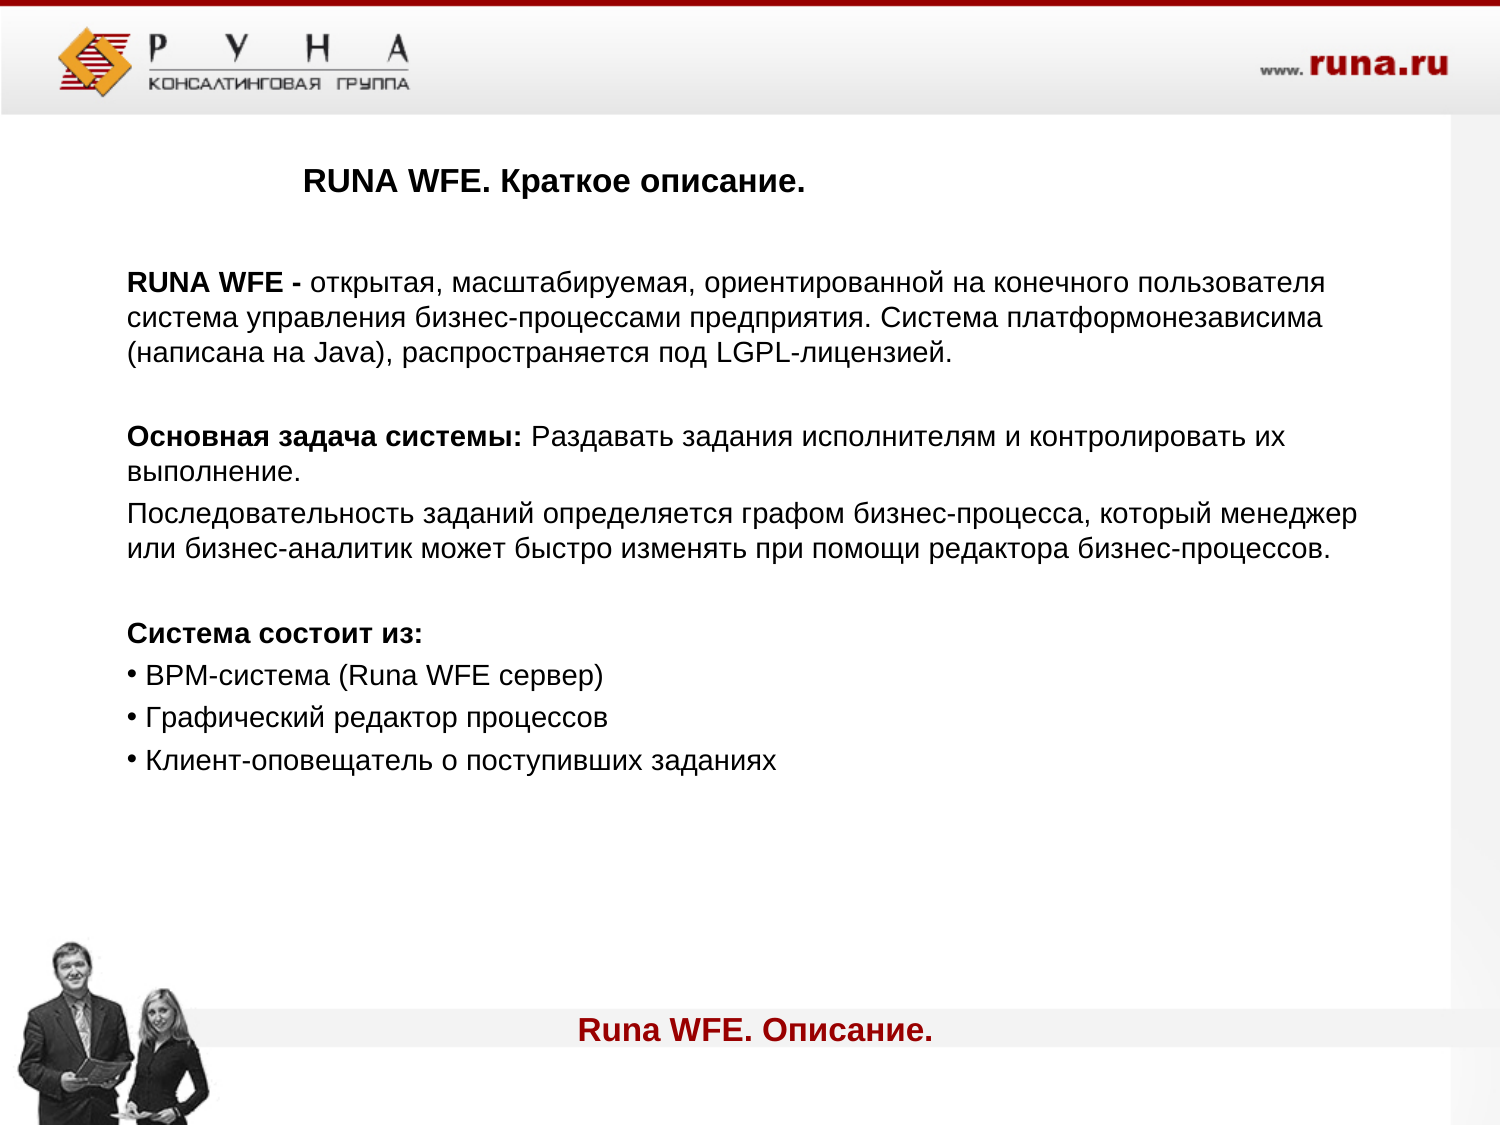

RUNA WFE. Краткое описание.
RUNA WFE - открытая, масштабируемая, ориентированной на конечного пользователя система управления бизнес-процессами предприятия. Система платформонезависима (написана на Java), распространяется под LGPL-лицензией.
Основная задача системы: Раздавать задания исполнителям и контролировать их выполнение.
Последовательность заданий определяется графом бизнес-процесса, который менеджер или бизнес-аналитик может быстро изменять при помощи редактора бизнес-процессов.
Система состоит из:
 BPM-система (Runa WFE сервер)
 Графический редактор процессов
 Клиент-оповещатель о поступивших заданиях
Runa WFE. Описание.